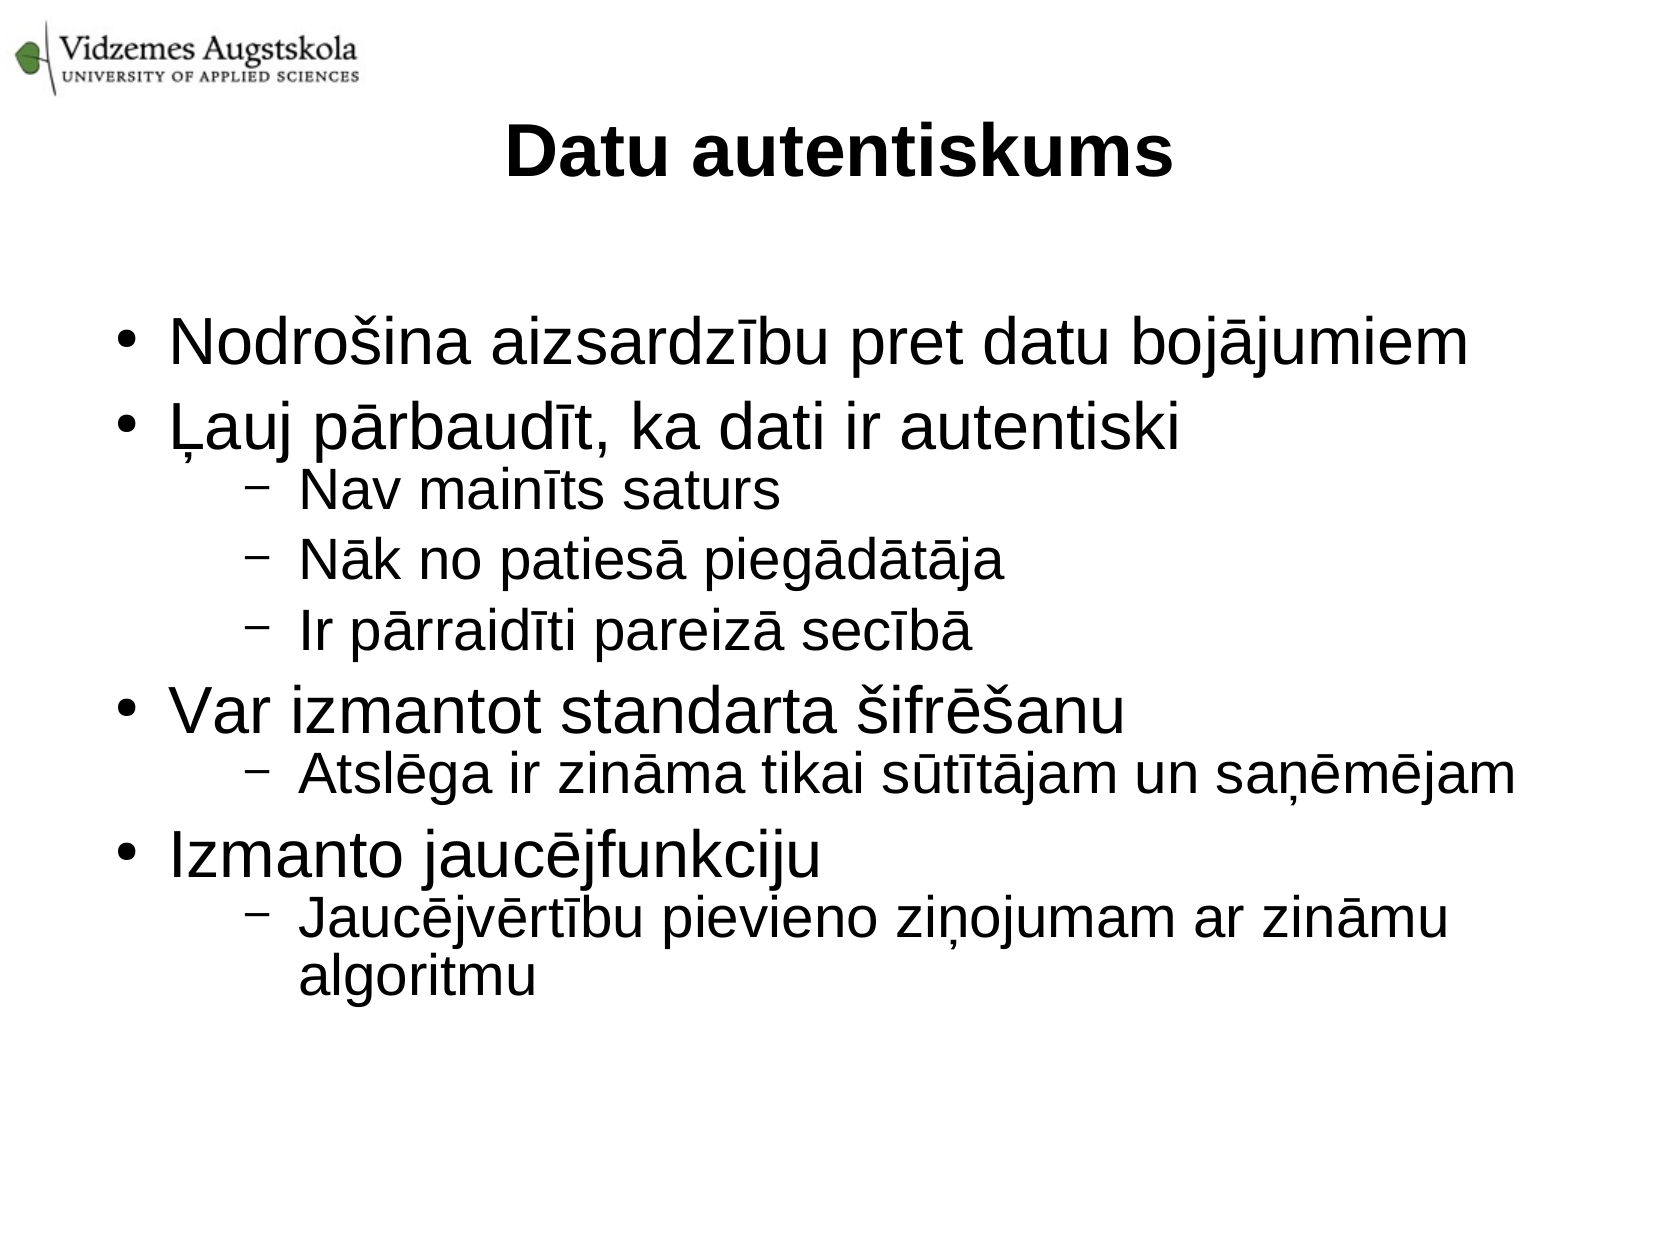

# Datu autentiskums
Nodrošina aizsardzību pret datu bojājumiem
Ļauj pārbaudīt, ka dati ir autentiski
Nav mainīts saturs
Nāk no patiesā piegādātāja
Ir pārraidīti pareizā secībā
Var izmantot standarta šifrēšanu
Atslēga ir zināma tikai sūtītājam un saņēmējam
Izmanto jaucējfunkciju
Jaucējvērtību pievieno ziņojumam ar zināmu algoritmu